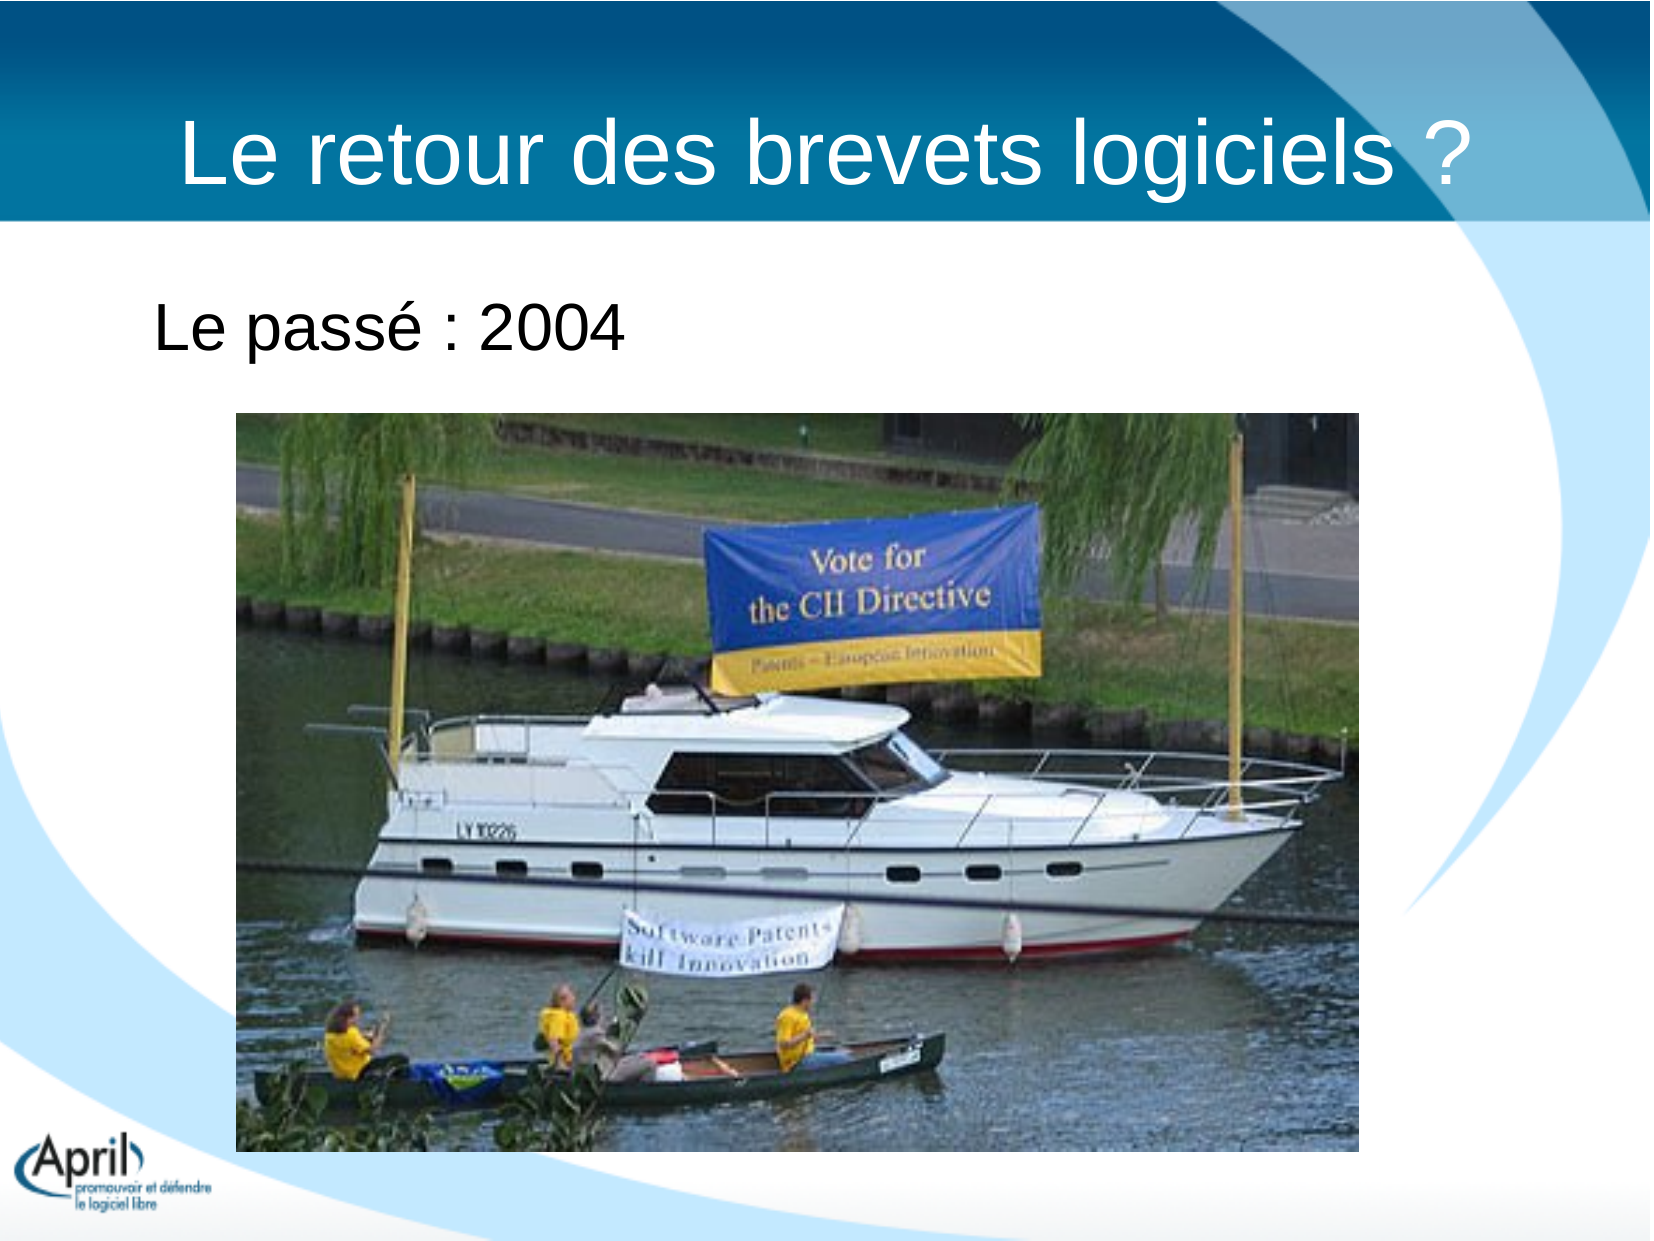

# Le retour des brevets logiciels ?
Le passé : 2004